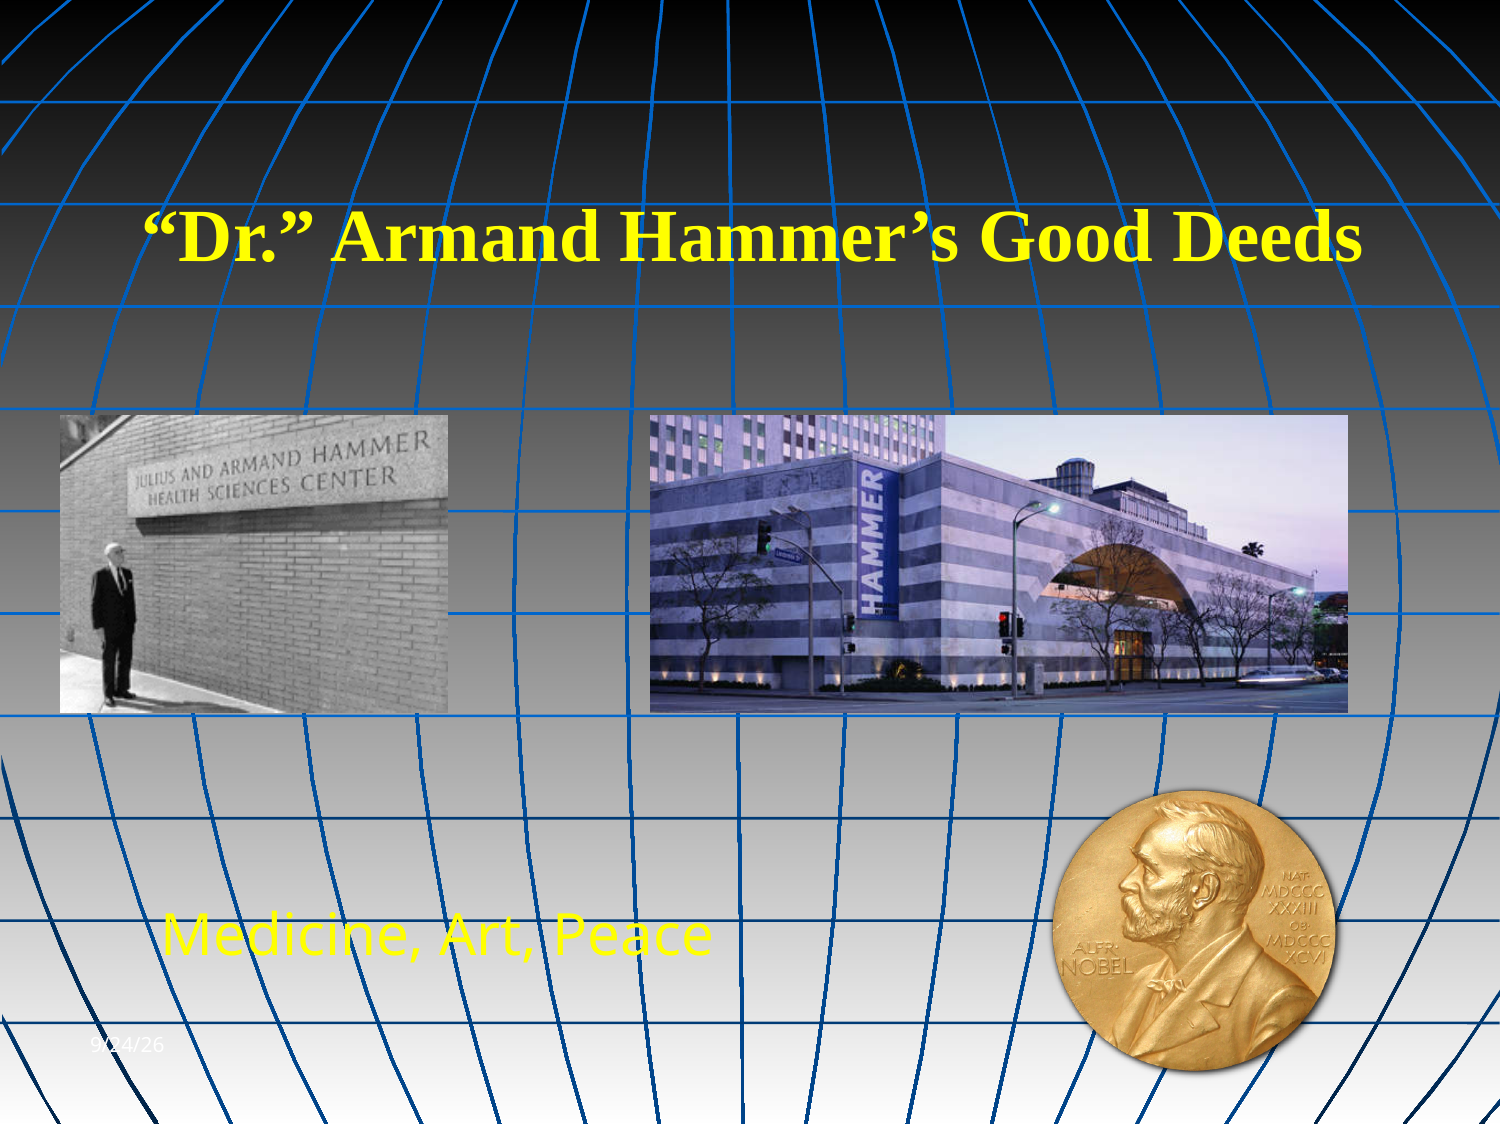

# “Dr.” Armand Hammer’s Good Deeds
Medicine, Art, Peace